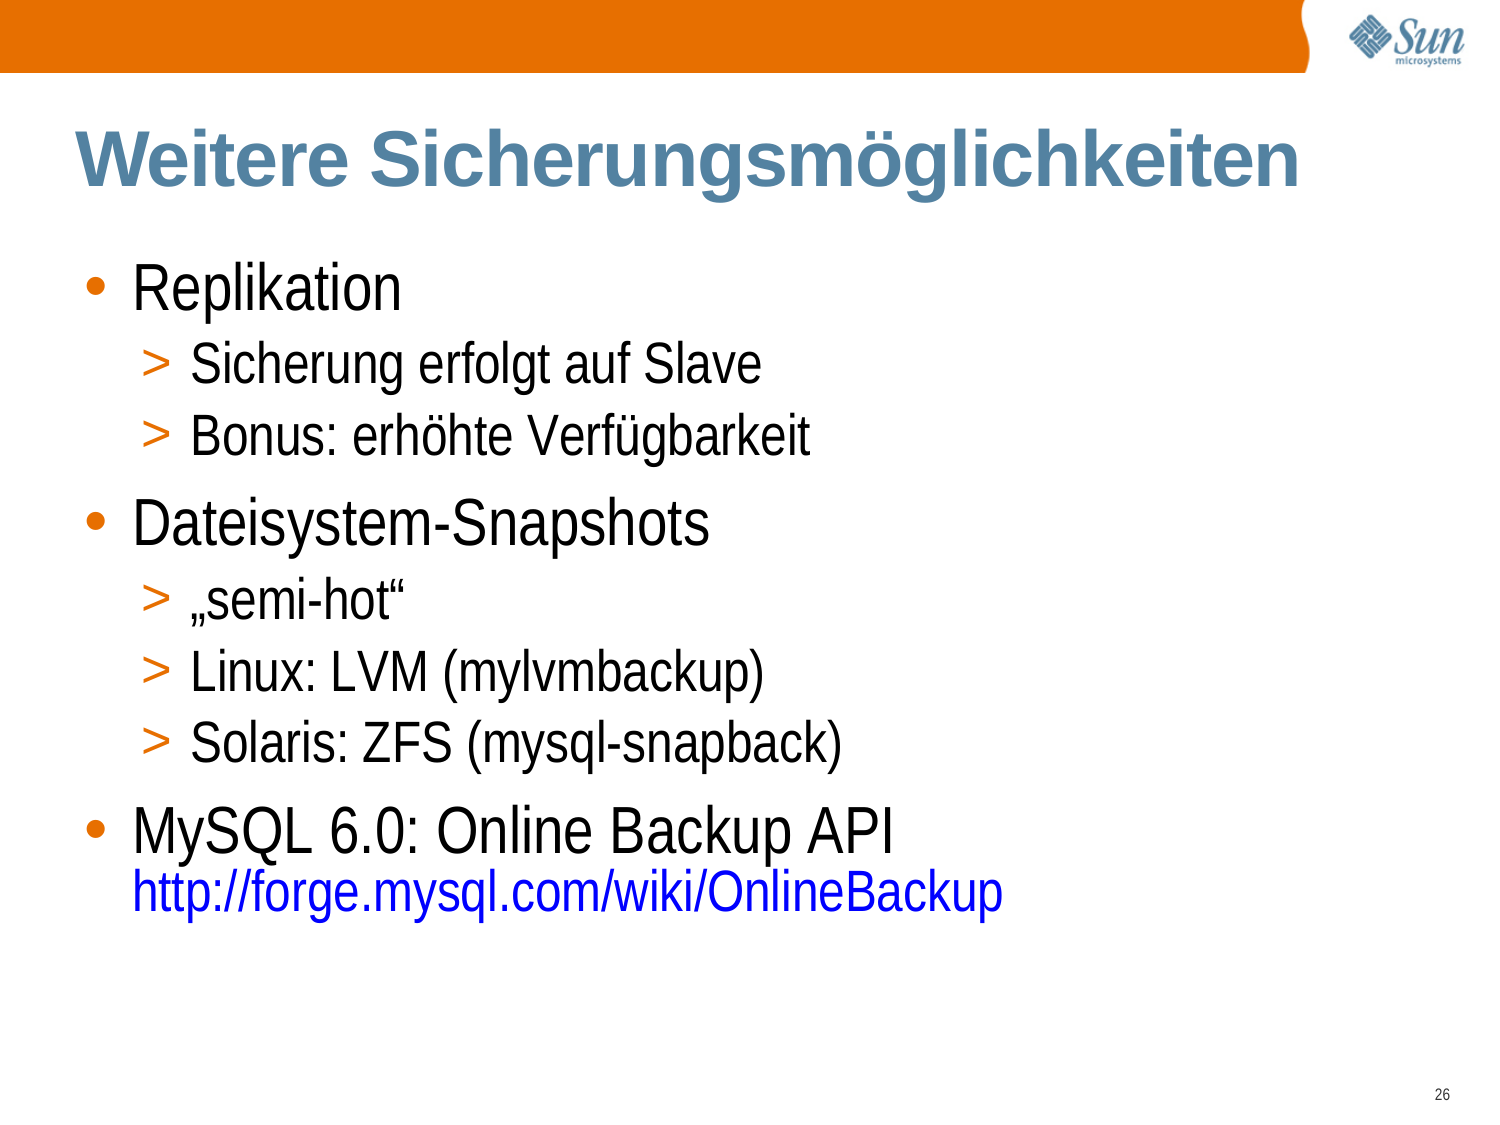

# Weitere Sicherungsmöglichkeiten
Replikation
Sicherung erfolgt auf Slave
Bonus: erhöhte Verfügbarkeit
Dateisystem-Snapshots
„semi-hot“
Linux: LVM (mylvmbackup)
Solaris: ZFS (mysql-snapback)
MySQL 6.0: Online Backup API
http://forge.mysql.com/wiki/OnlineBackup